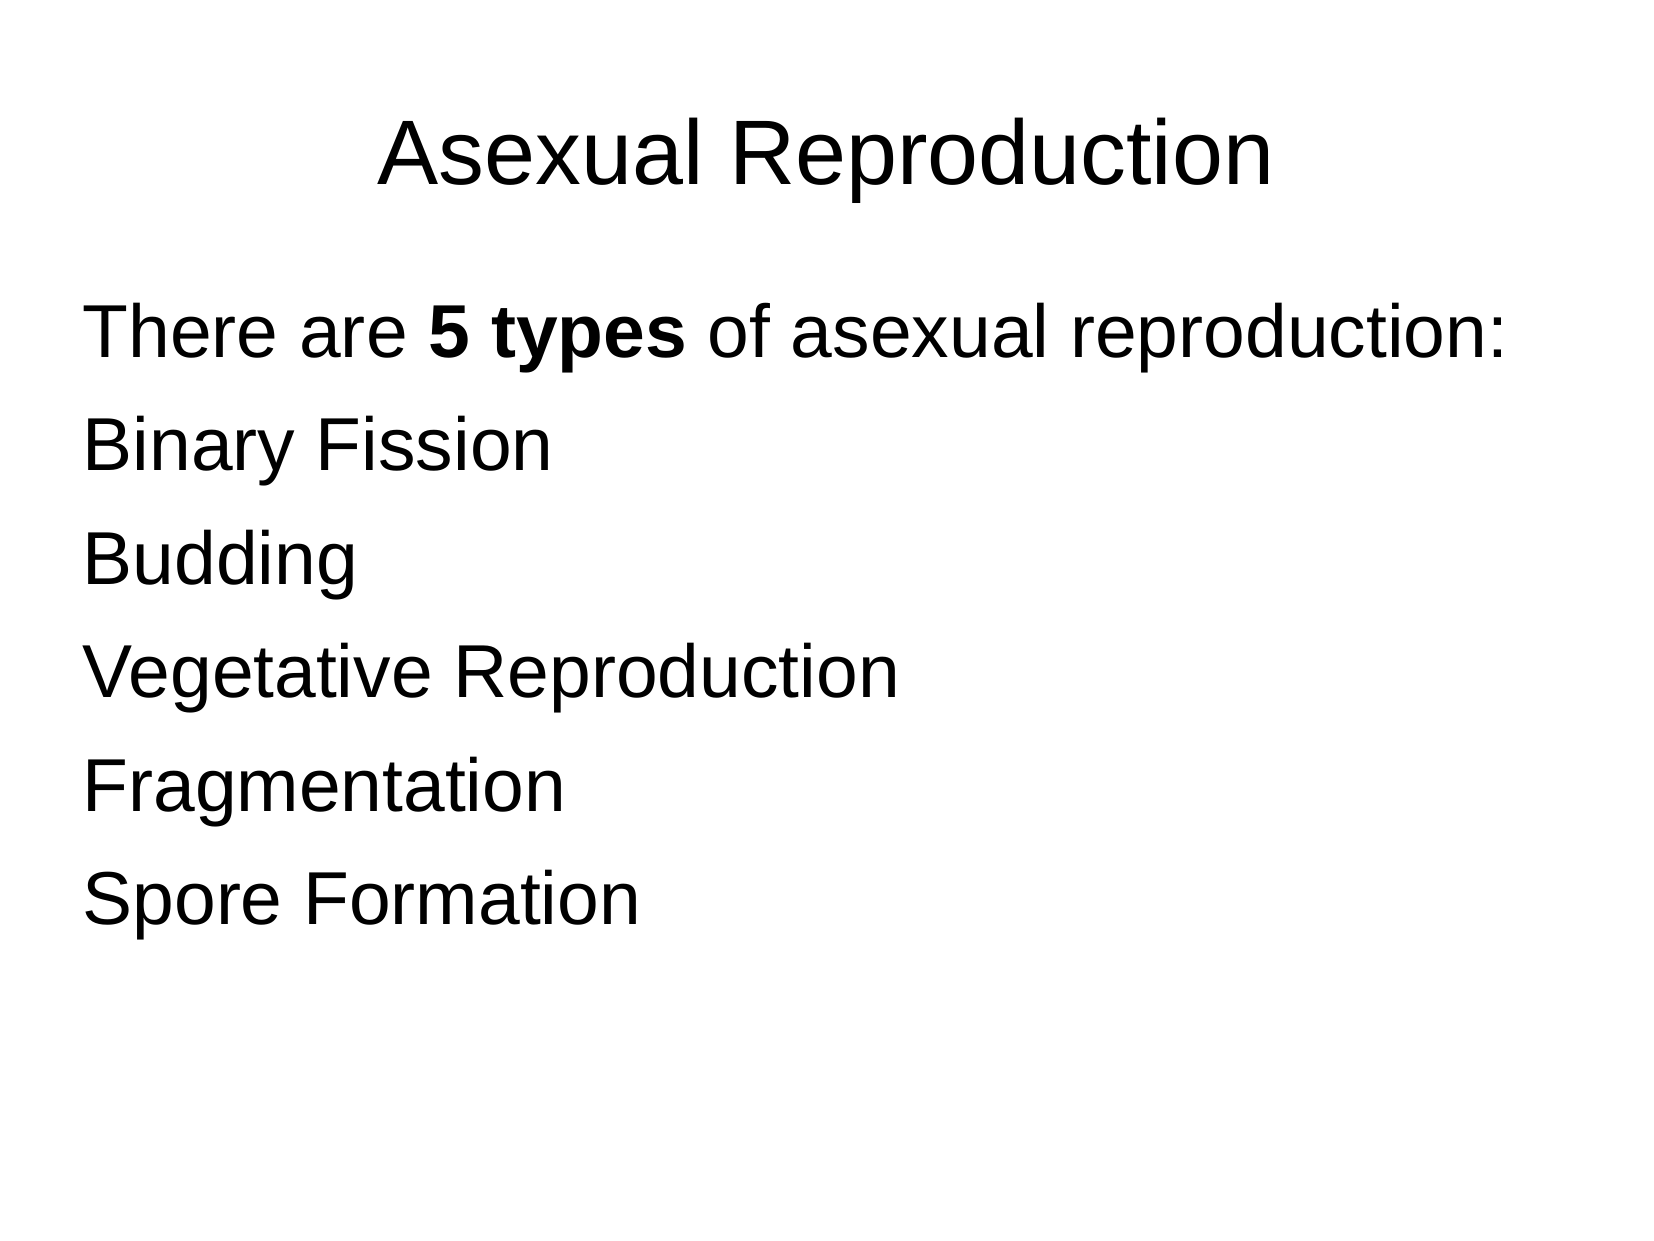

Asexual Reproduction
# There are 5 types of asexual reproduction:
Binary Fission
Budding
Vegetative Reproduction
Fragmentation
Spore Formation